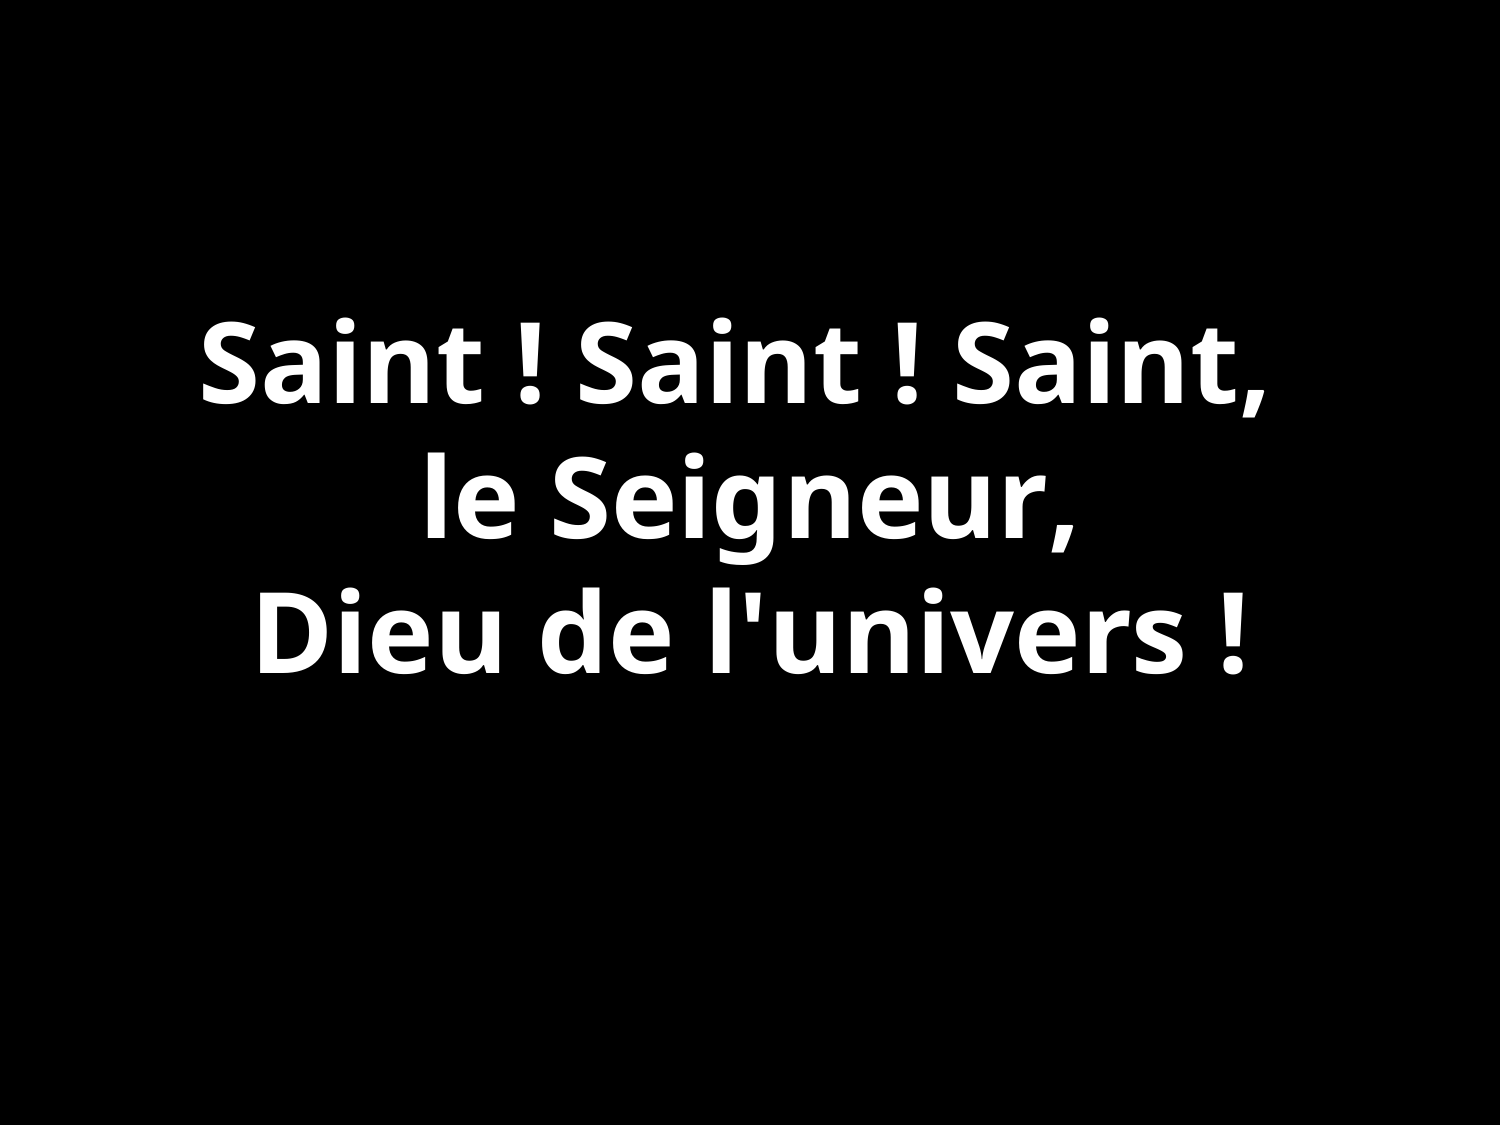

# Saint ! Saint ! Saint, le Seigneur, Dieu de l'univers !